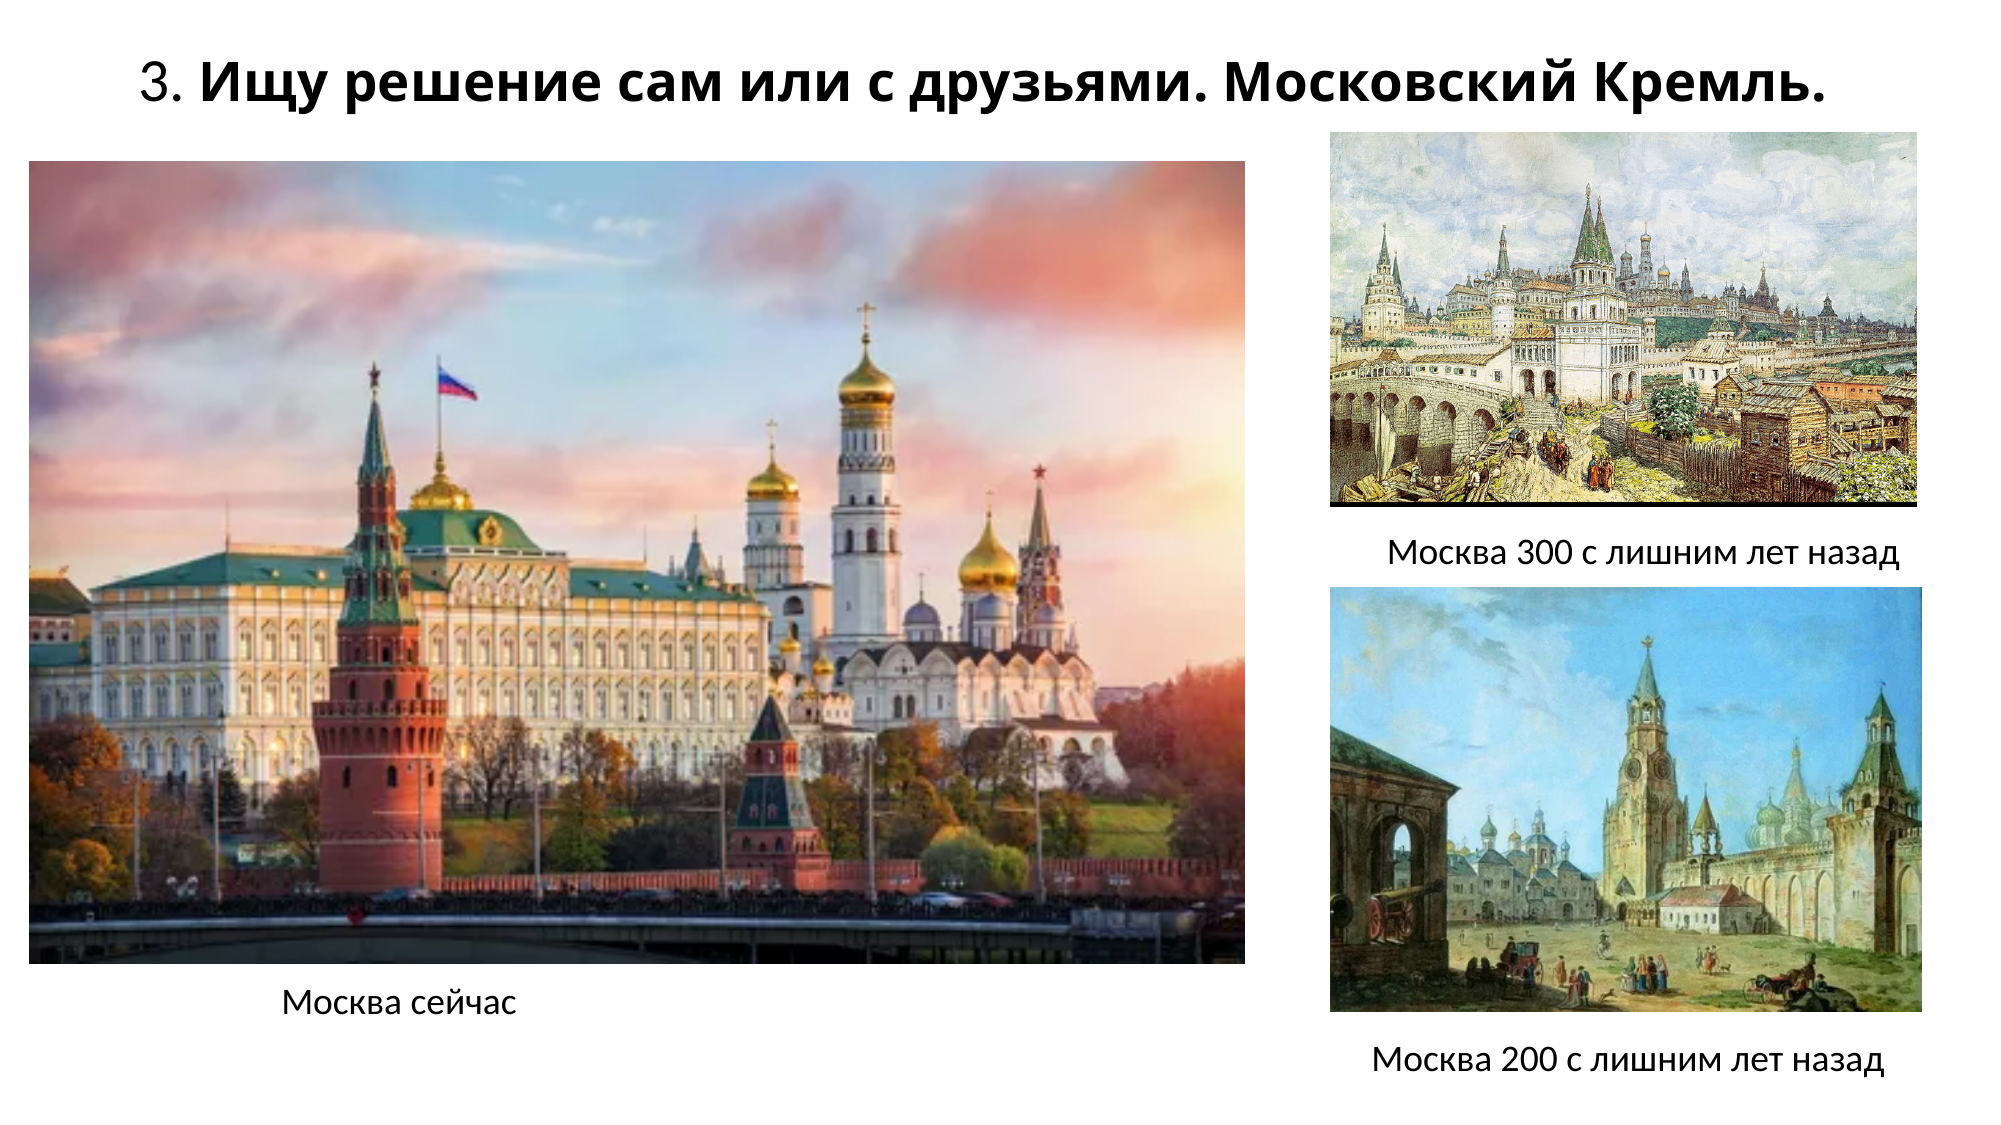

# 3. Ищу решение сам или с друзьями. Московский Кремль.
Москва 300 с лишним лет назад
Москва сейчас
Москва 200 с лишним лет назад